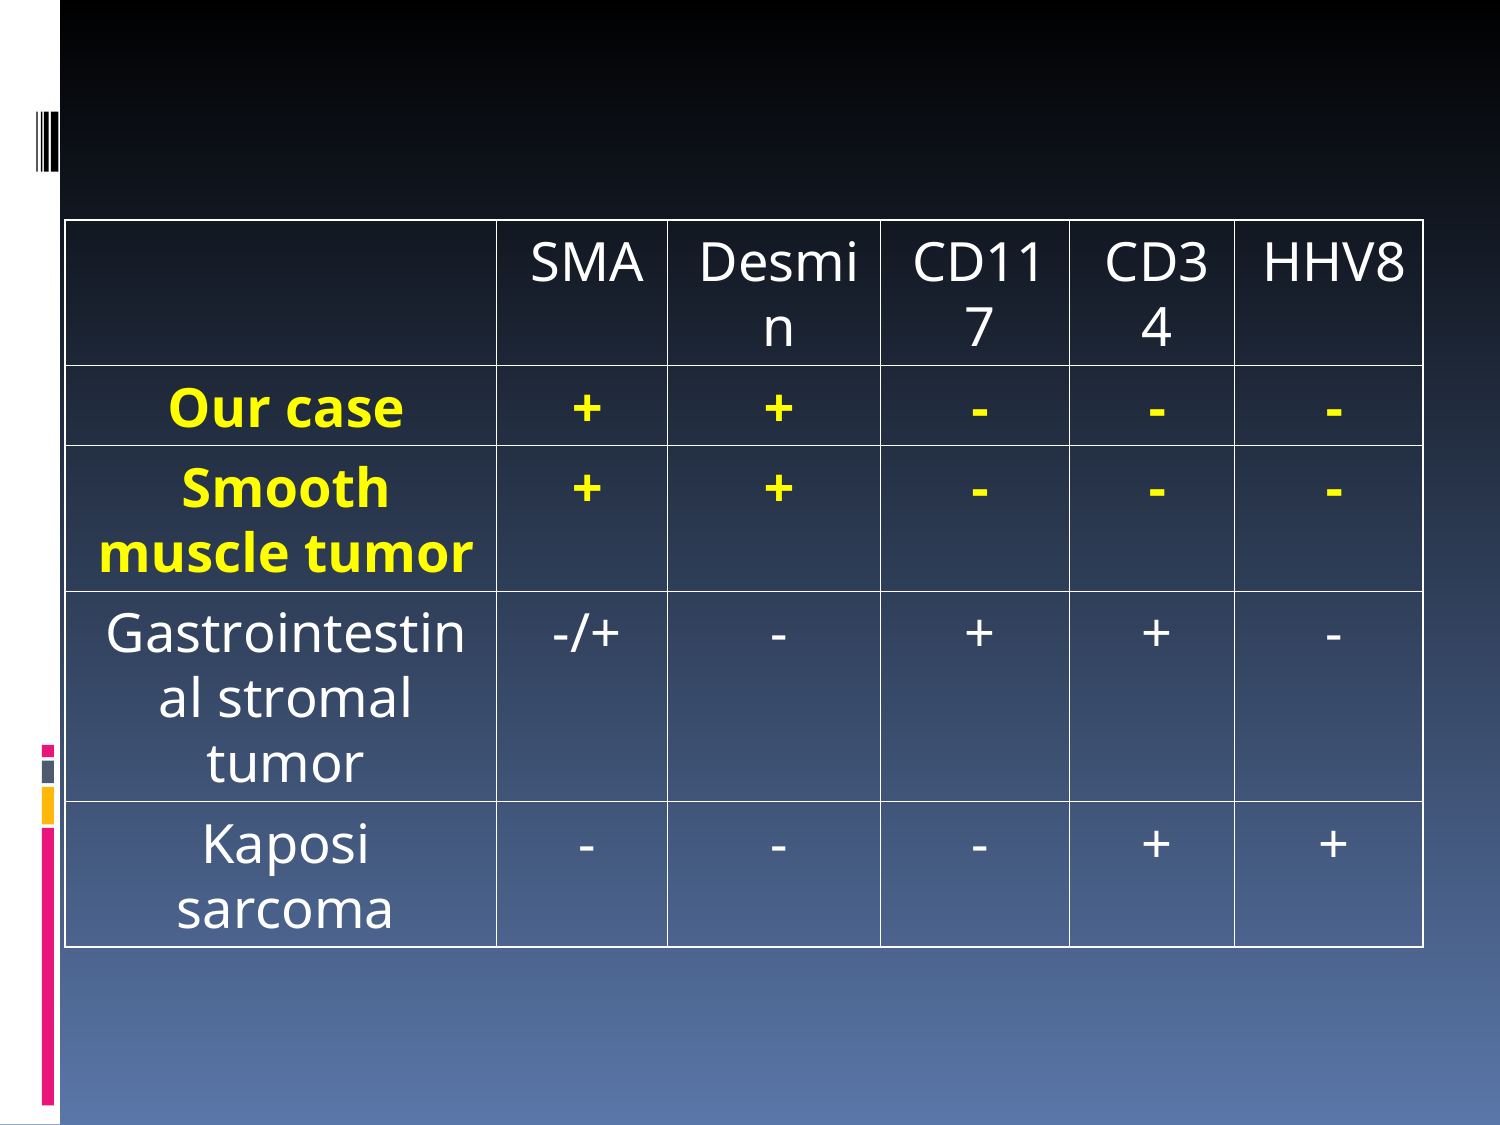

#
| | SMA | Desmin | CD117 | CD34 | HHV8 |
| --- | --- | --- | --- | --- | --- |
| Our case | + | + | - | - | - |
| Smooth muscle tumor | + | + | - | - | - |
| Gastrointestinal stromal tumor | -/+ | - | + | + | - |
| Kaposi sarcoma | - | - | - | + | + |